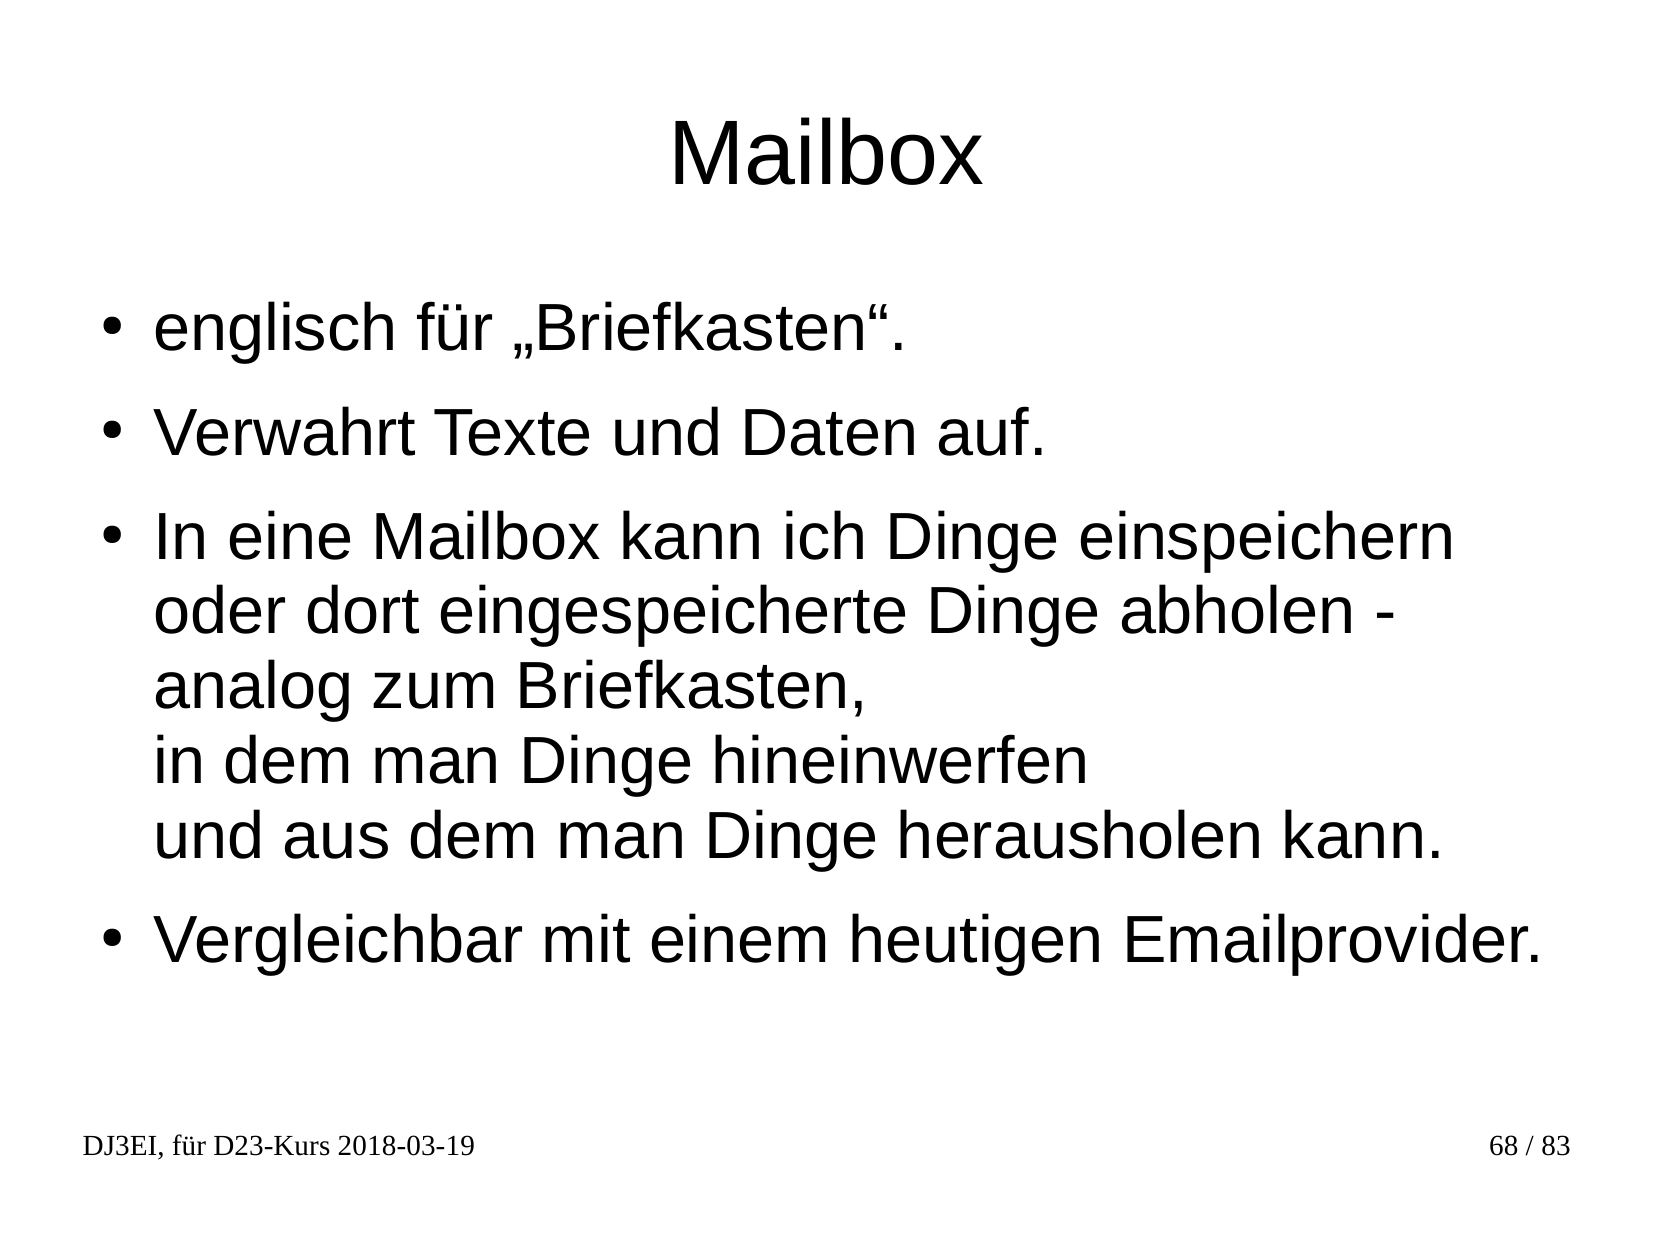

# Mailbox
englisch für „Briefkasten“.
Verwahrt Texte und Daten auf.
In eine Mailbox kann ich Dinge einspeichern
oder dort eingespeicherte Dinge abholen -
analog zum Briefkasten,
in dem man Dinge hineinwerfen
und aus dem man Dinge herausholen kann.
Vergleichbar mit einem heutigen Emailprovider.
68